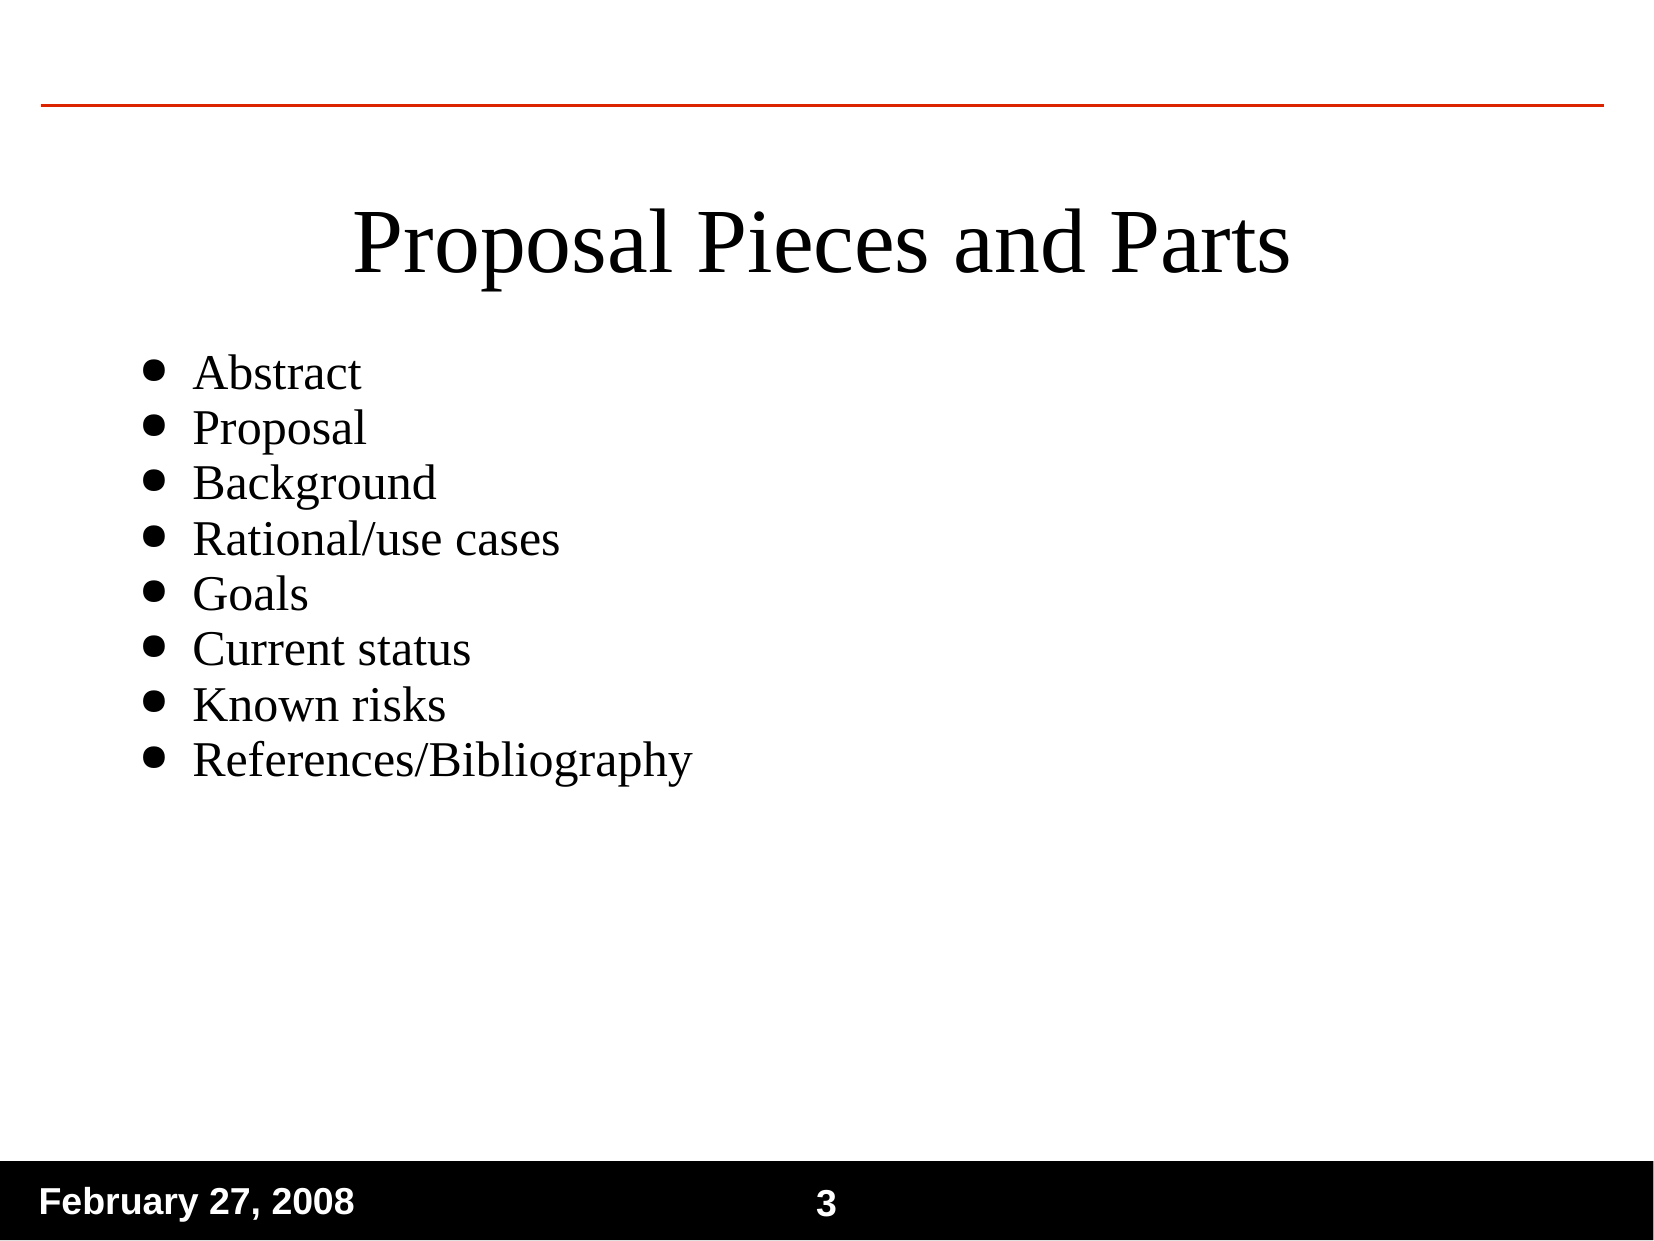

# Proposal Pieces and Parts
Abstract
Proposal
Background
Rational/use cases
Goals
Current status
Known risks
References/Bibliography